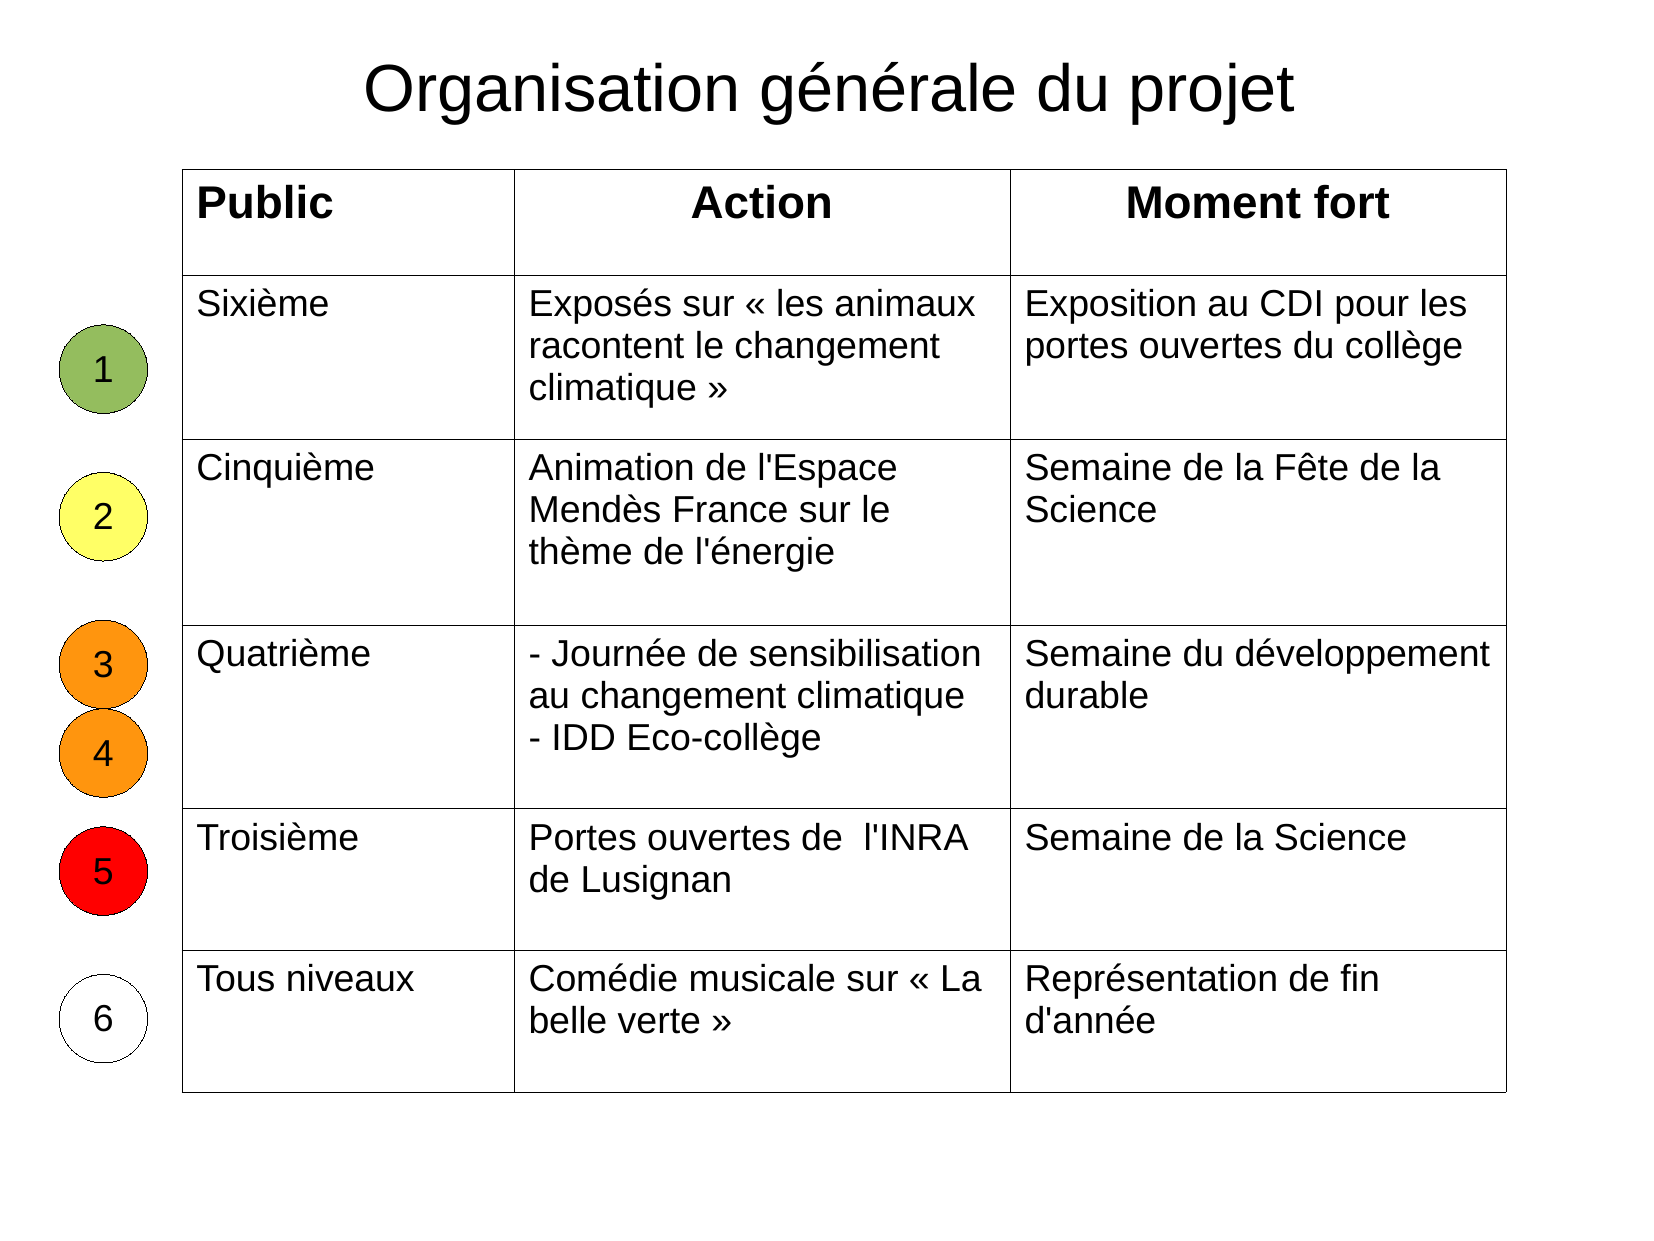

# Organisation générale du projet
| Public | Action | Moment fort |
| --- | --- | --- |
| Sixième | Exposés sur « les animaux racontent le changement climatique » | Exposition au CDI pour les portes ouvertes du collège |
| Cinquième | Animation de l'Espace Mendès France sur le thème de l'énergie | Semaine de la Fête de la Science |
| Quatrième | - Journée de sensibilisation au changement climatique - IDD Eco-collège | Semaine du développement durable |
| Troisième | Portes ouvertes de l'INRA de Lusignan | Semaine de la Science |
| Tous niveaux | Comédie musicale sur « La belle verte » | Représentation de fin d'année |
1
2
3
4
5
6